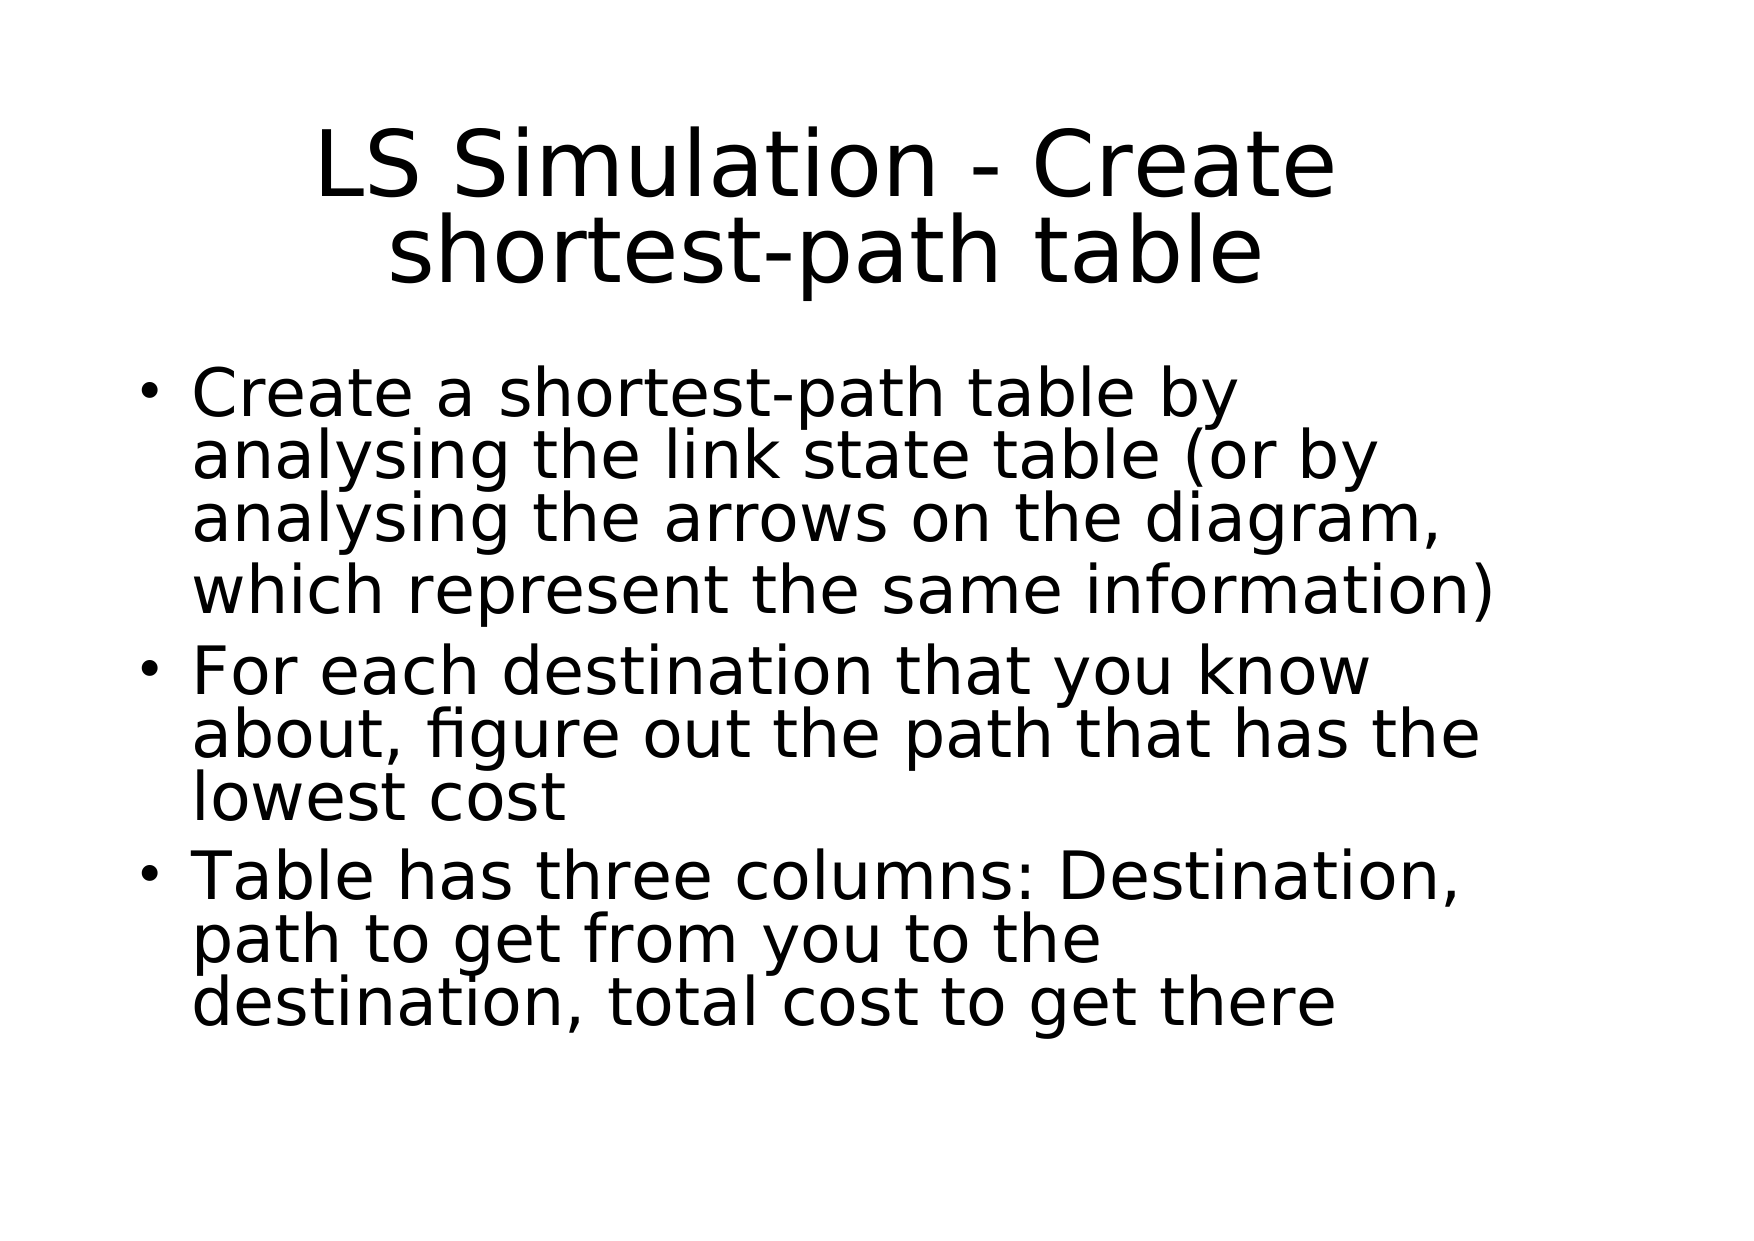

# LS Simulation - Create shortest-path table
Create a shortest-path table by analysing the link state table (or by analysing the arrows on the diagram, which represent the same information)‏
For each destination that you know about, figure out the path that has the lowest cost
Table has three columns: Destination, path to get from you to the destination, total cost to get there